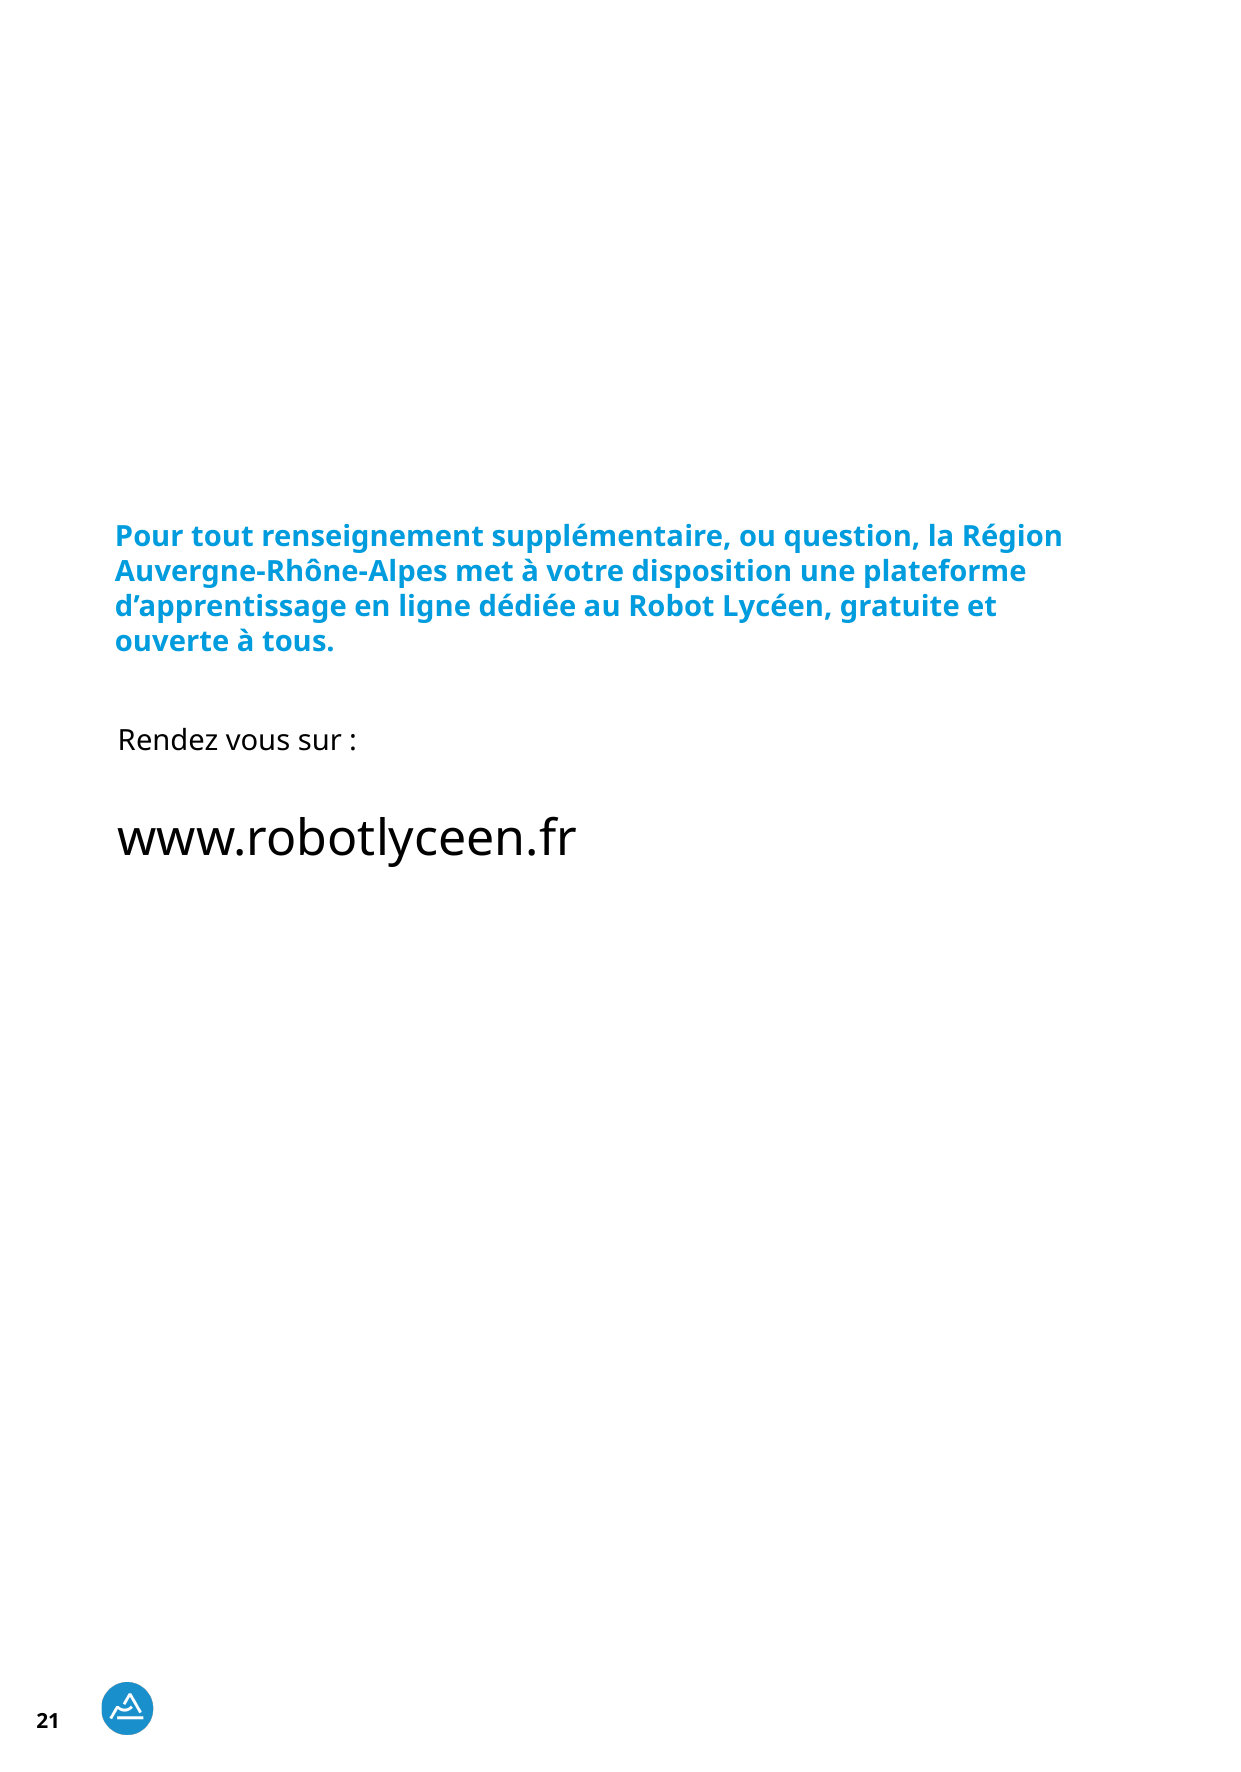

Pour tout renseignement supplémentaire, ou question, la Région Auvergne-Rhône-Alpes met à votre disposition une plateforme d’apprentissage en ligne dédiée au Robot Lycéen, gratuite et ouverte à tous.
Rendez vous sur :
www.robotlyceen.fr
21